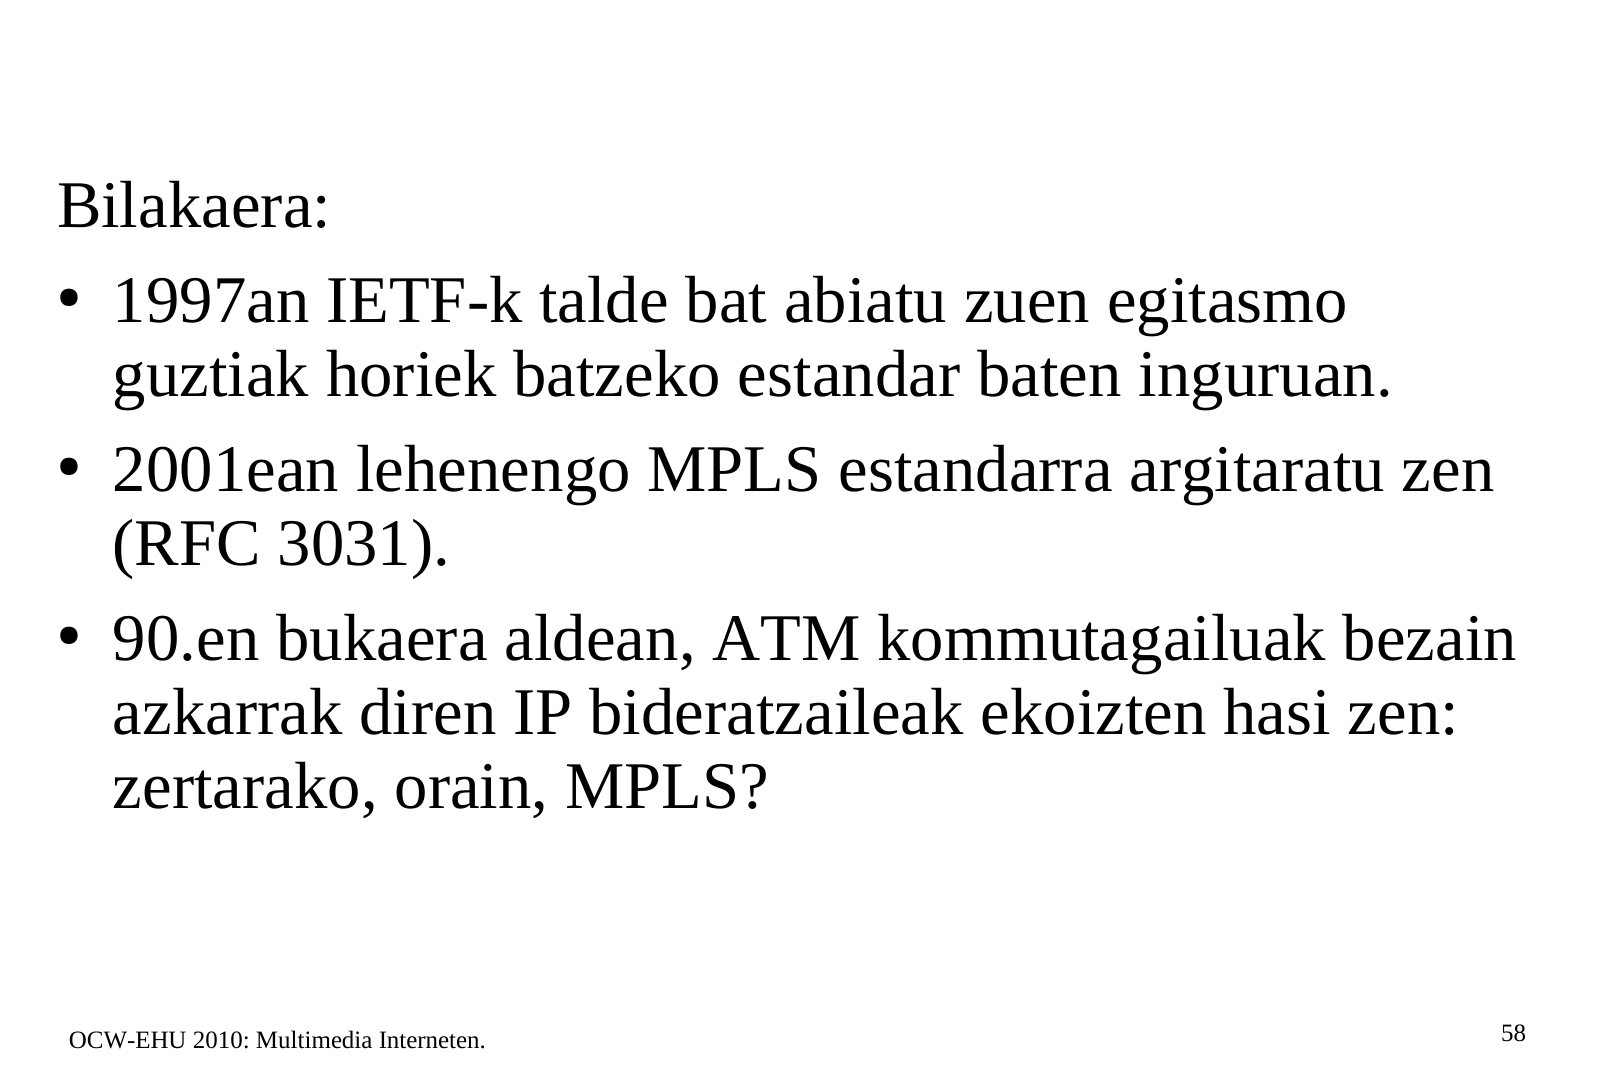

# Bilakaera:
1997an IETF-k talde bat abiatu zuen egitasmo guztiak horiek batzeko estandar baten inguruan.
2001ean lehenengo MPLS estandarra argitaratu zen (RFC 3031).
90.en bukaera aldean, ATM kommutagailuak bezain azkarrak diren IP bideratzaileak ekoizten hasi zen: zertarako, orain, MPLS?
58